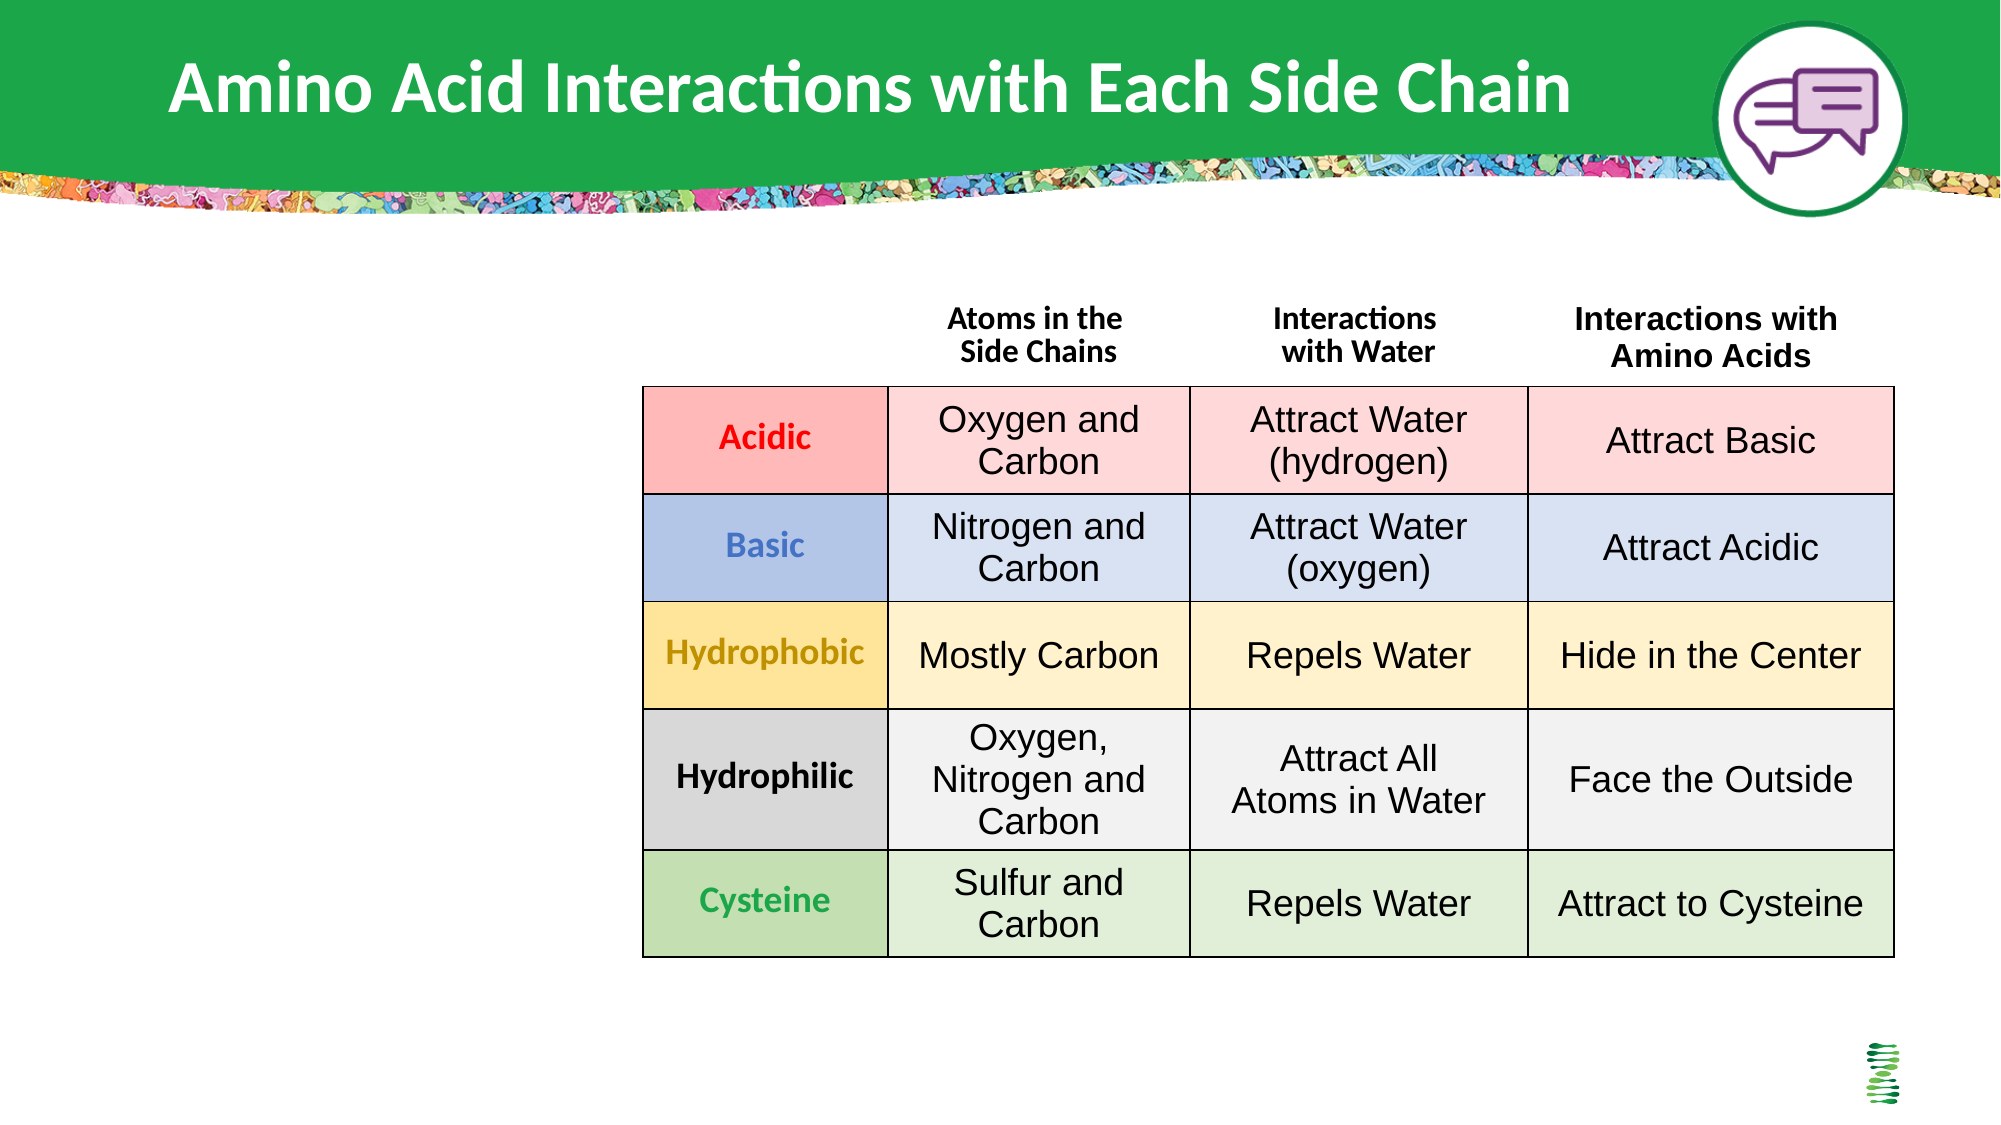

Amino Acid Interactions with Each Side Chain
| | Atoms in the Side Chains | Interactions  with Water | Interactions with  Amino Acids |
| --- | --- | --- | --- |
| Acidic | Oxygen and Carbon | Attract Water (hydrogen) | Attract Basic |
| Basic | Nitrogen and Carbon | Attract Water (oxygen) | Attract Acidic |
| Hydrophobic | Mostly Carbon | Repels Water | Hide in the Center |
| Hydrophilic | Oxygen, Nitrogen and Carbon | Attract All Atoms in Water | Face the Outside |
| Cysteine | Sulfur and Carbon | Repels Water | Attract to Cysteine |